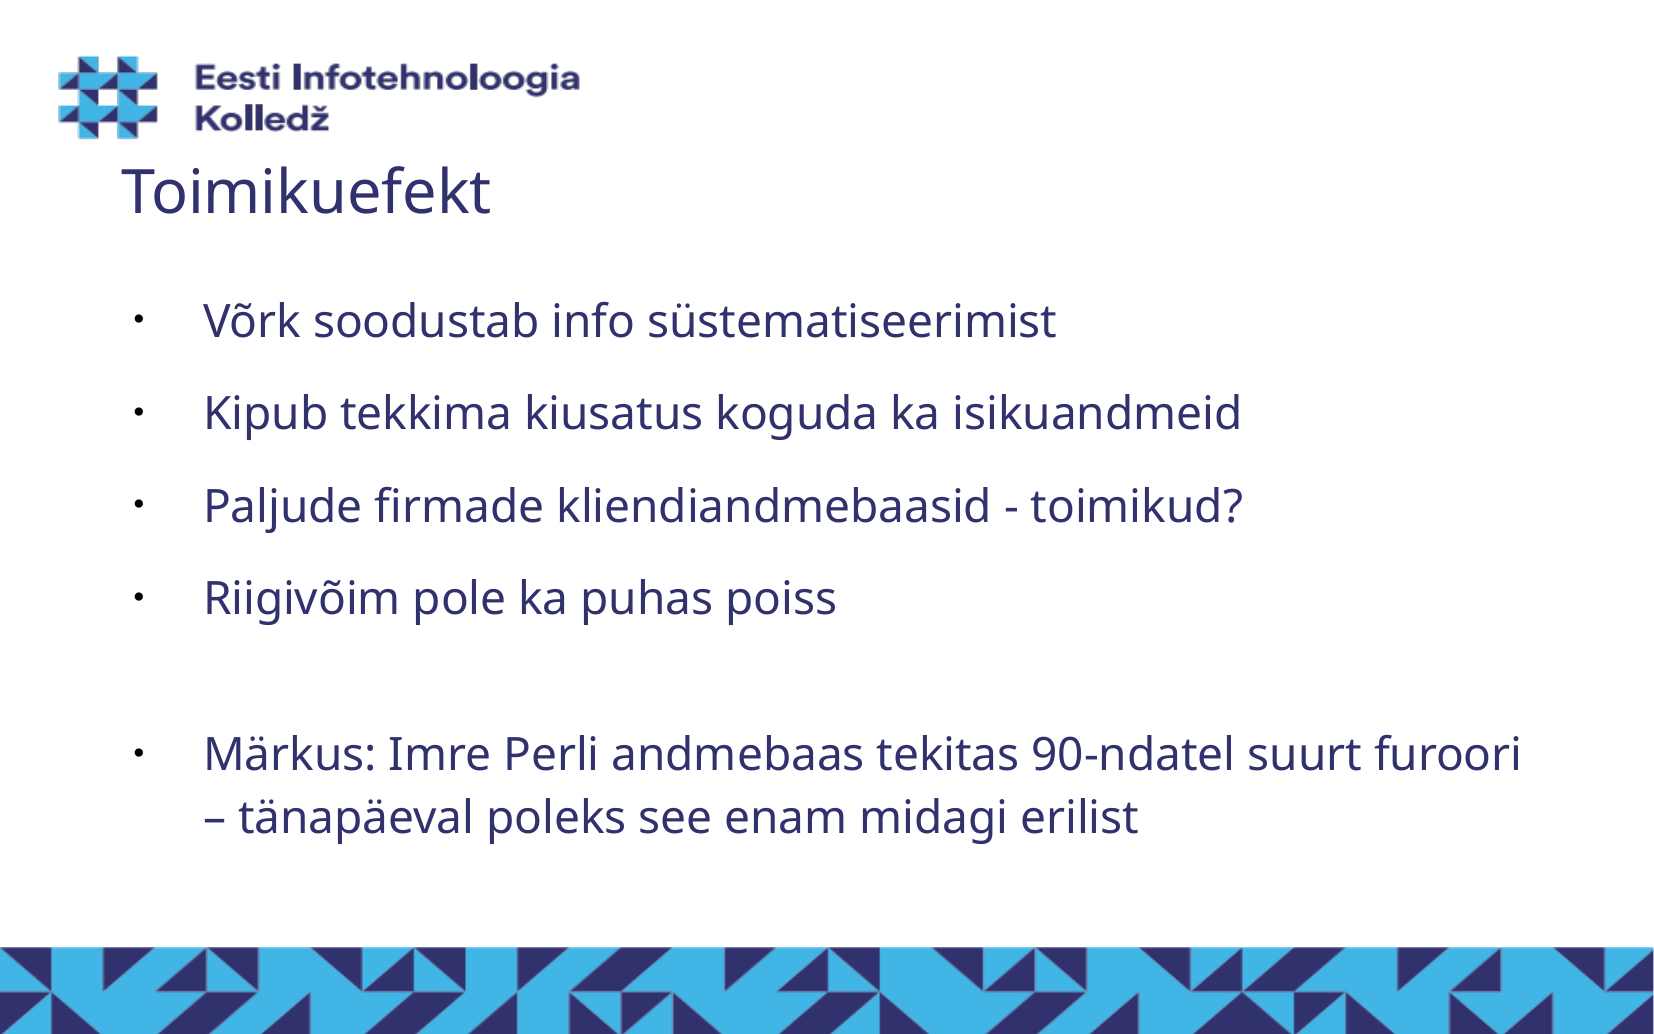

# Toimikuefekt
Võrk soodustab info süstematiseerimist
Kipub tekkima kiusatus koguda ka isikuandmeid
Paljude firmade kliendiandmebaasid - toimikud?
Riigivõim pole ka puhas poiss
Märkus: Imre Perli andmebaas tekitas 90-ndatel suurt furoori – tänapäeval poleks see enam midagi erilist